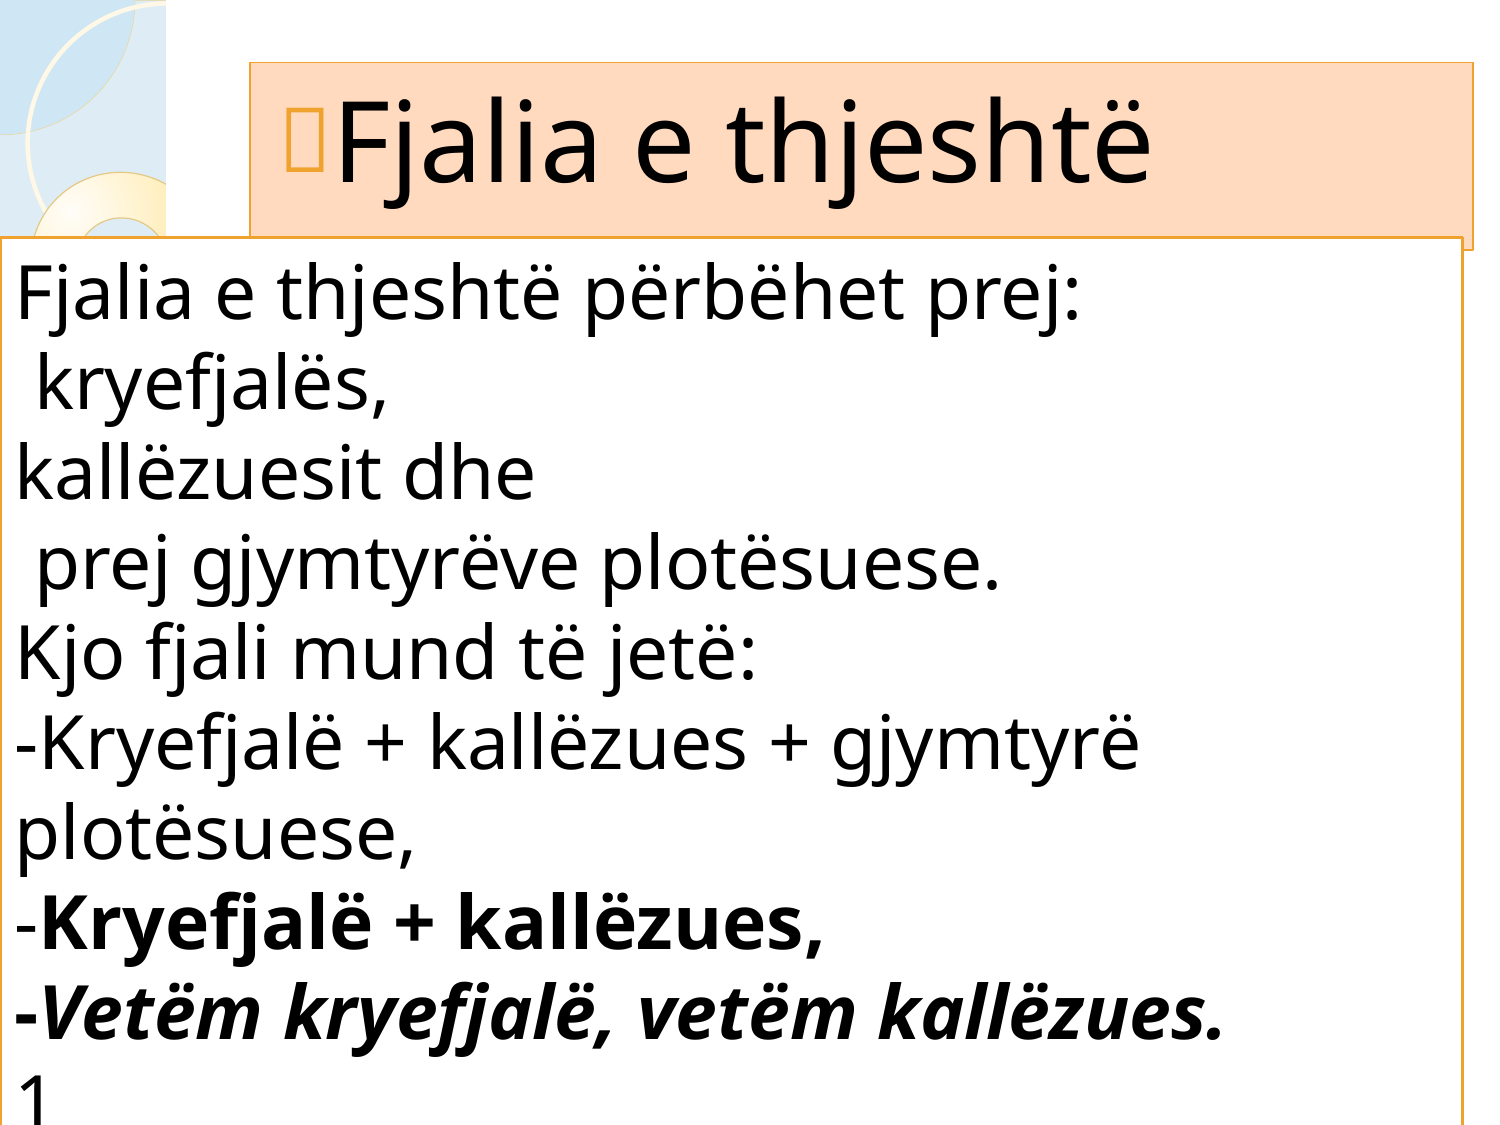

# Fjalia e thjeshtë
Fjalia e thjeshtë përbëhet prej:
 kryefjalës,
kallëzuesit dhe
 prej gjymtyrëve plotësuese.
Kjo fjali mund të jetë:
-Kryefjalë + kallëzues + gjymtyrë plotësuese,
-Kryefjalë + kallëzues,
-Vetëm kryefjalë, vetëm kallëzues.
1